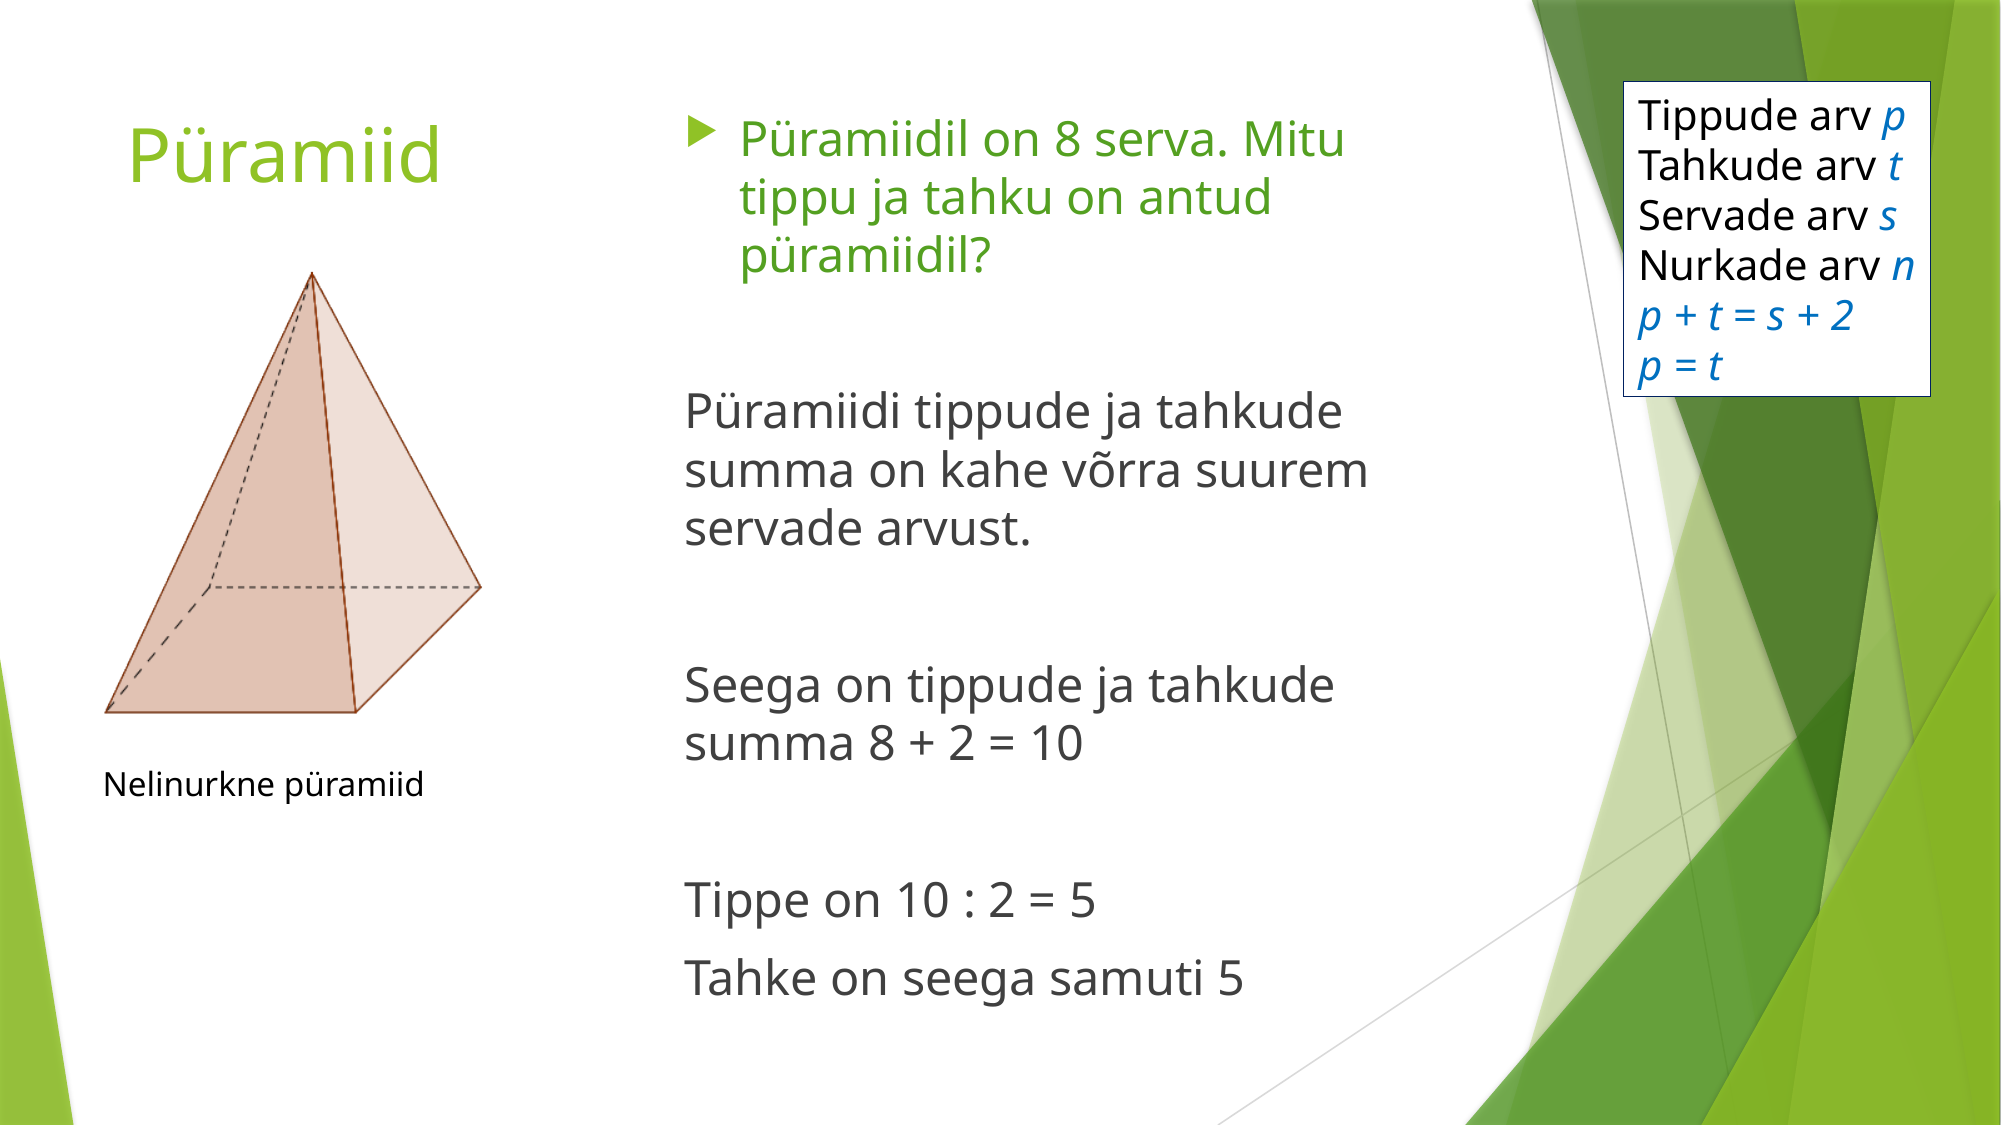

Tippude arv p
Tahkude arv t
Servade arv s
Nurkade arv n
p + t = s + 2
p = t
# Püramiid
Püramiidil on 8 serva. Mitu tippu ja tahku on antud püramiidil?
Püramiidi tippude ja tahkude summa on kahe võrra suurem servade arvust.
Seega on tippude ja tahkude summa 8 + 2 = 10
Tippe on 10 : 2 = 5
Tahke on seega samuti 5
Nelinurkne püramiid